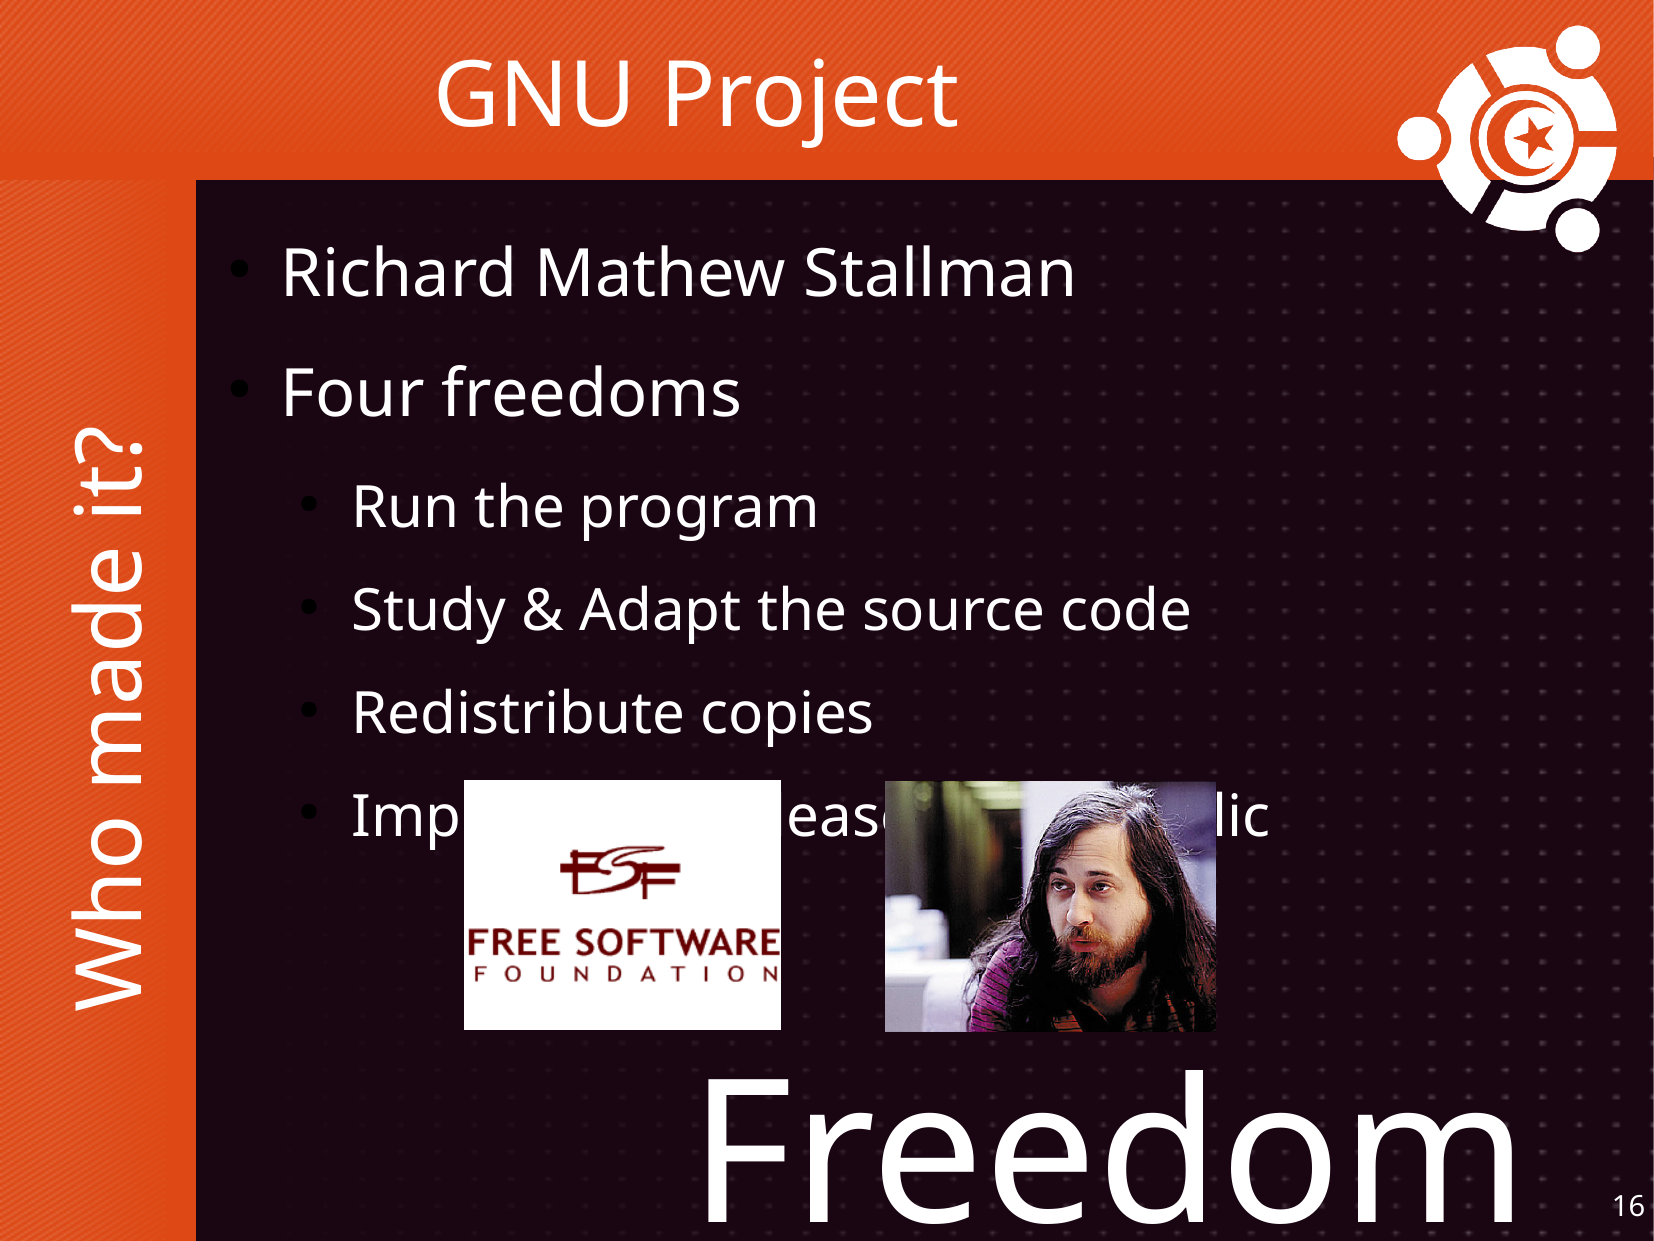

# GNU Project
Richard Mathew Stallman
Four freedoms
Run the program
Study & Adapt the source code
Redistribute copies
Improve and release to the public
Who made it?
Freedom
16